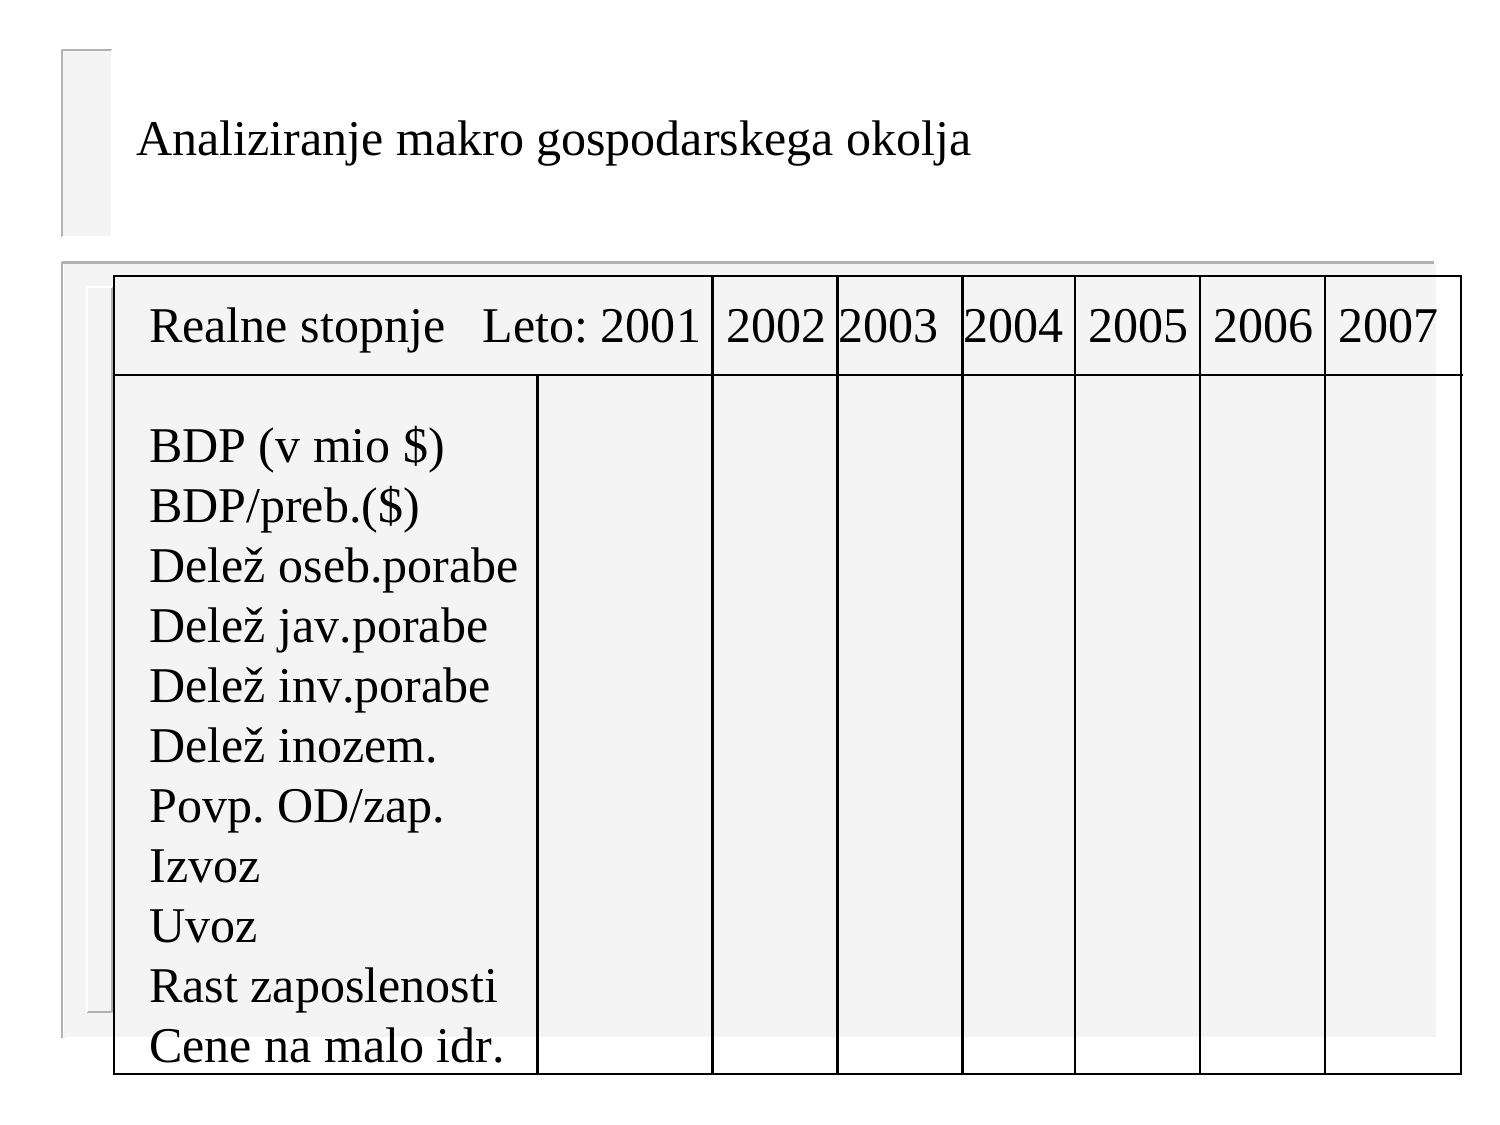

Analiziranje makro gospodarskega okolja
Realne stopnje Leto: 2001 2002 2003 2004 2005 2006 2007
BDP (v mio $)
BDP/preb.($)
Delež oseb.porabe
Delež jav.porabe
Delež inv.porabe
Delež inozem.
Povp. OD/zap.
Izvoz
Uvoz
Rast zaposlenosti
Cene na malo idr.